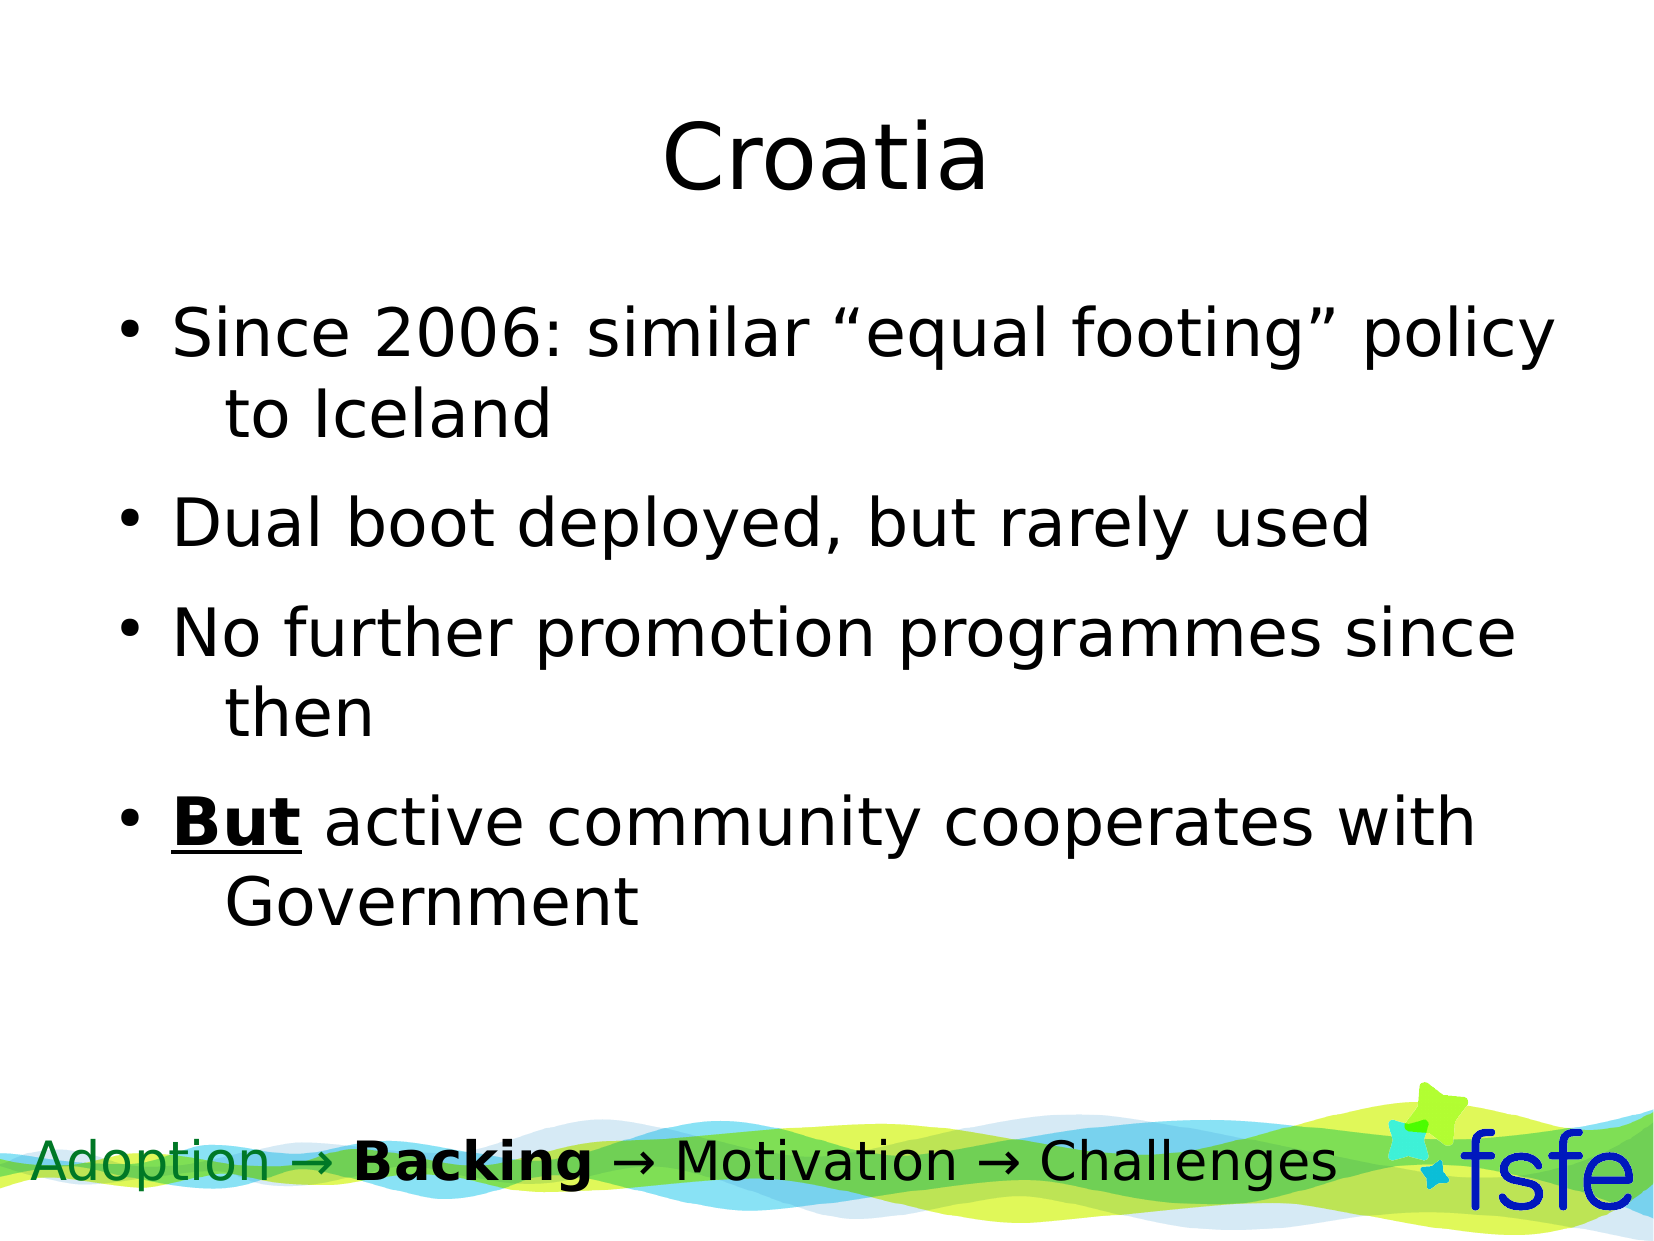

# Croatia
Since 2006: similar “equal footing” policy to Iceland
Dual boot deployed, but rarely used
No further promotion programmes since then
But active community cooperates with Government
Adoption → Backing → Motivation → Challenges